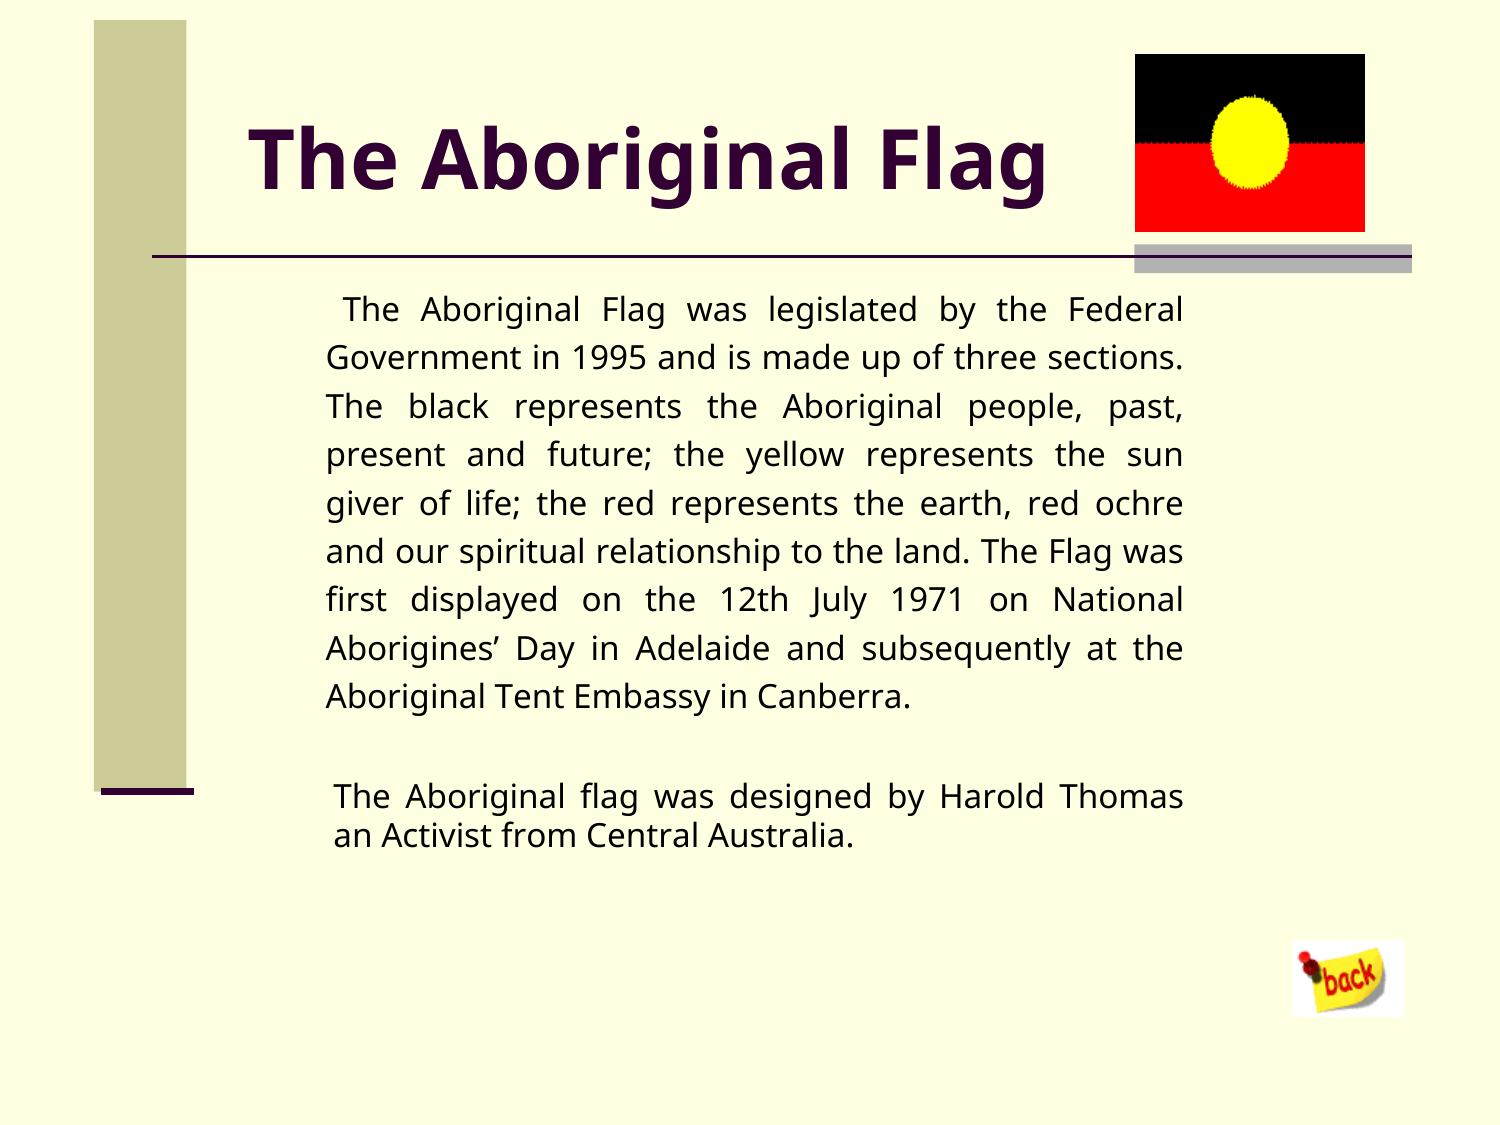

# The Aboriginal Flag
 The Aboriginal Flag was legislated by the Federal Government in 1995 and is made up of three sections. The black represents the Aboriginal people, past, present and future; the yellow represents the sun giver of life; the red represents the earth, red ochre and our spiritual relationship to the land. The Flag was first displayed on the 12th July 1971 on National Aborigines’ Day in Adelaide and subsequently at the Aboriginal Tent Embassy in Canberra.
The Aboriginal flag was designed by Harold Thomas an Activist from Central Australia.